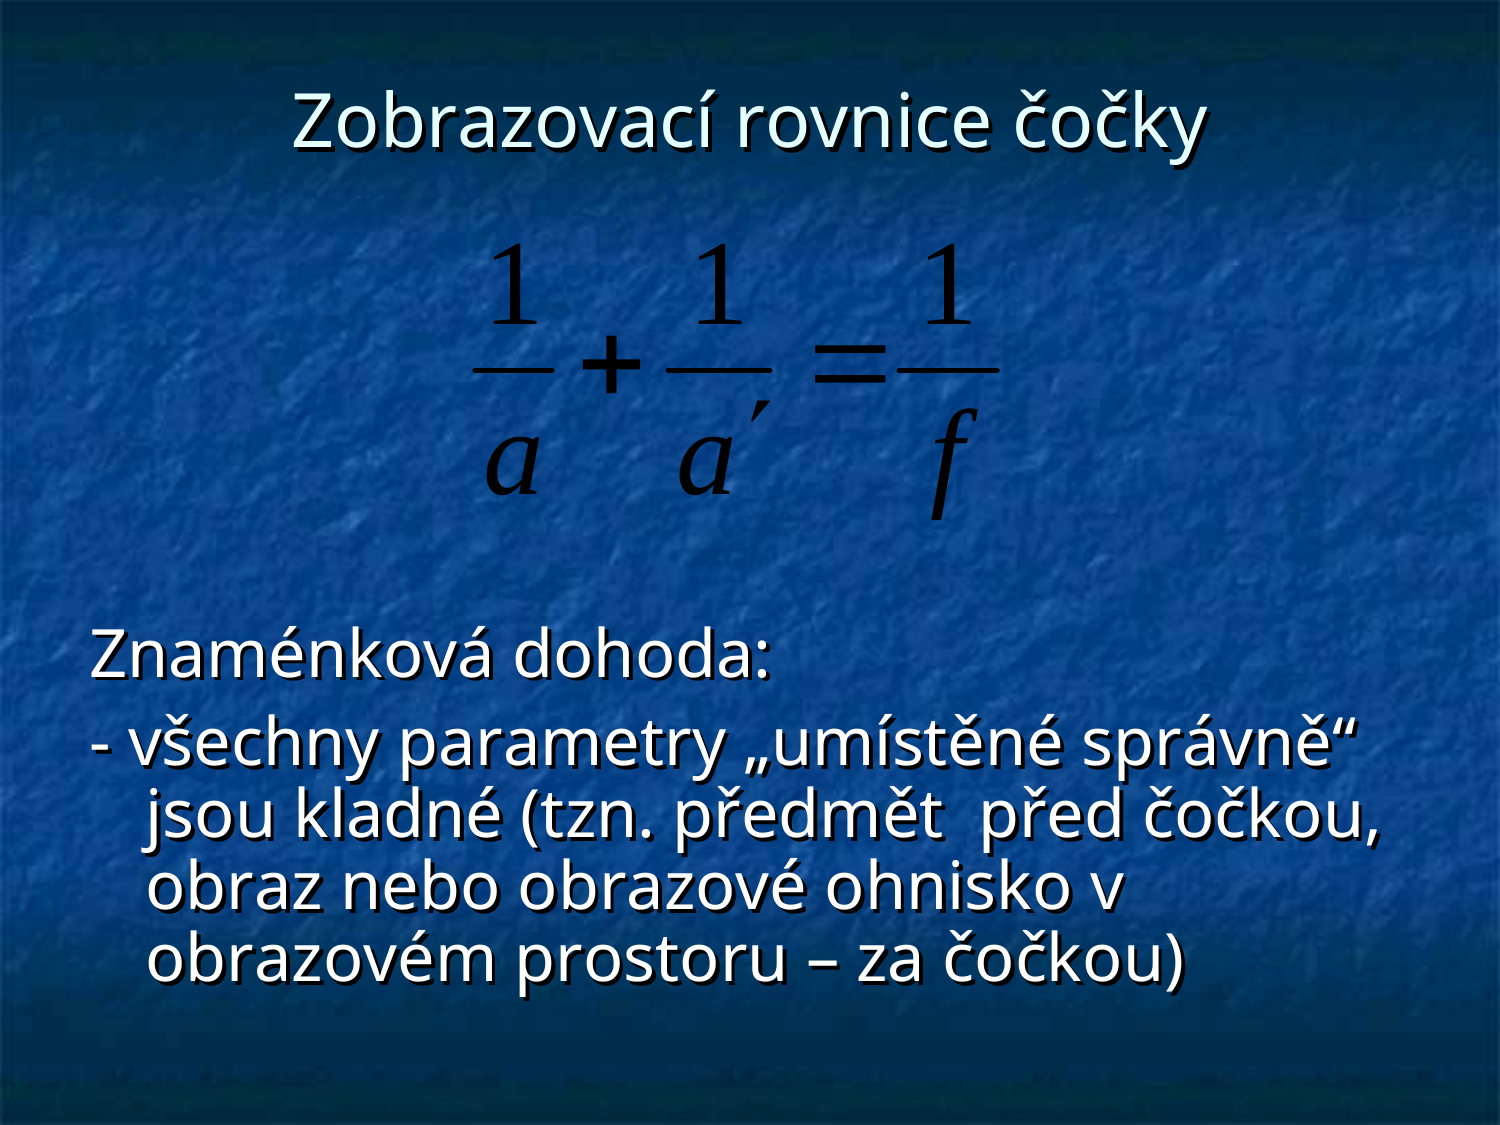

# Zobrazovací rovnice čočky
Znaménková dohoda:
- všechny parametry „umístěné správně“ jsou kladné (tzn. předmět před čočkou, obraz nebo obrazové ohnisko v obrazovém prostoru – za čočkou)